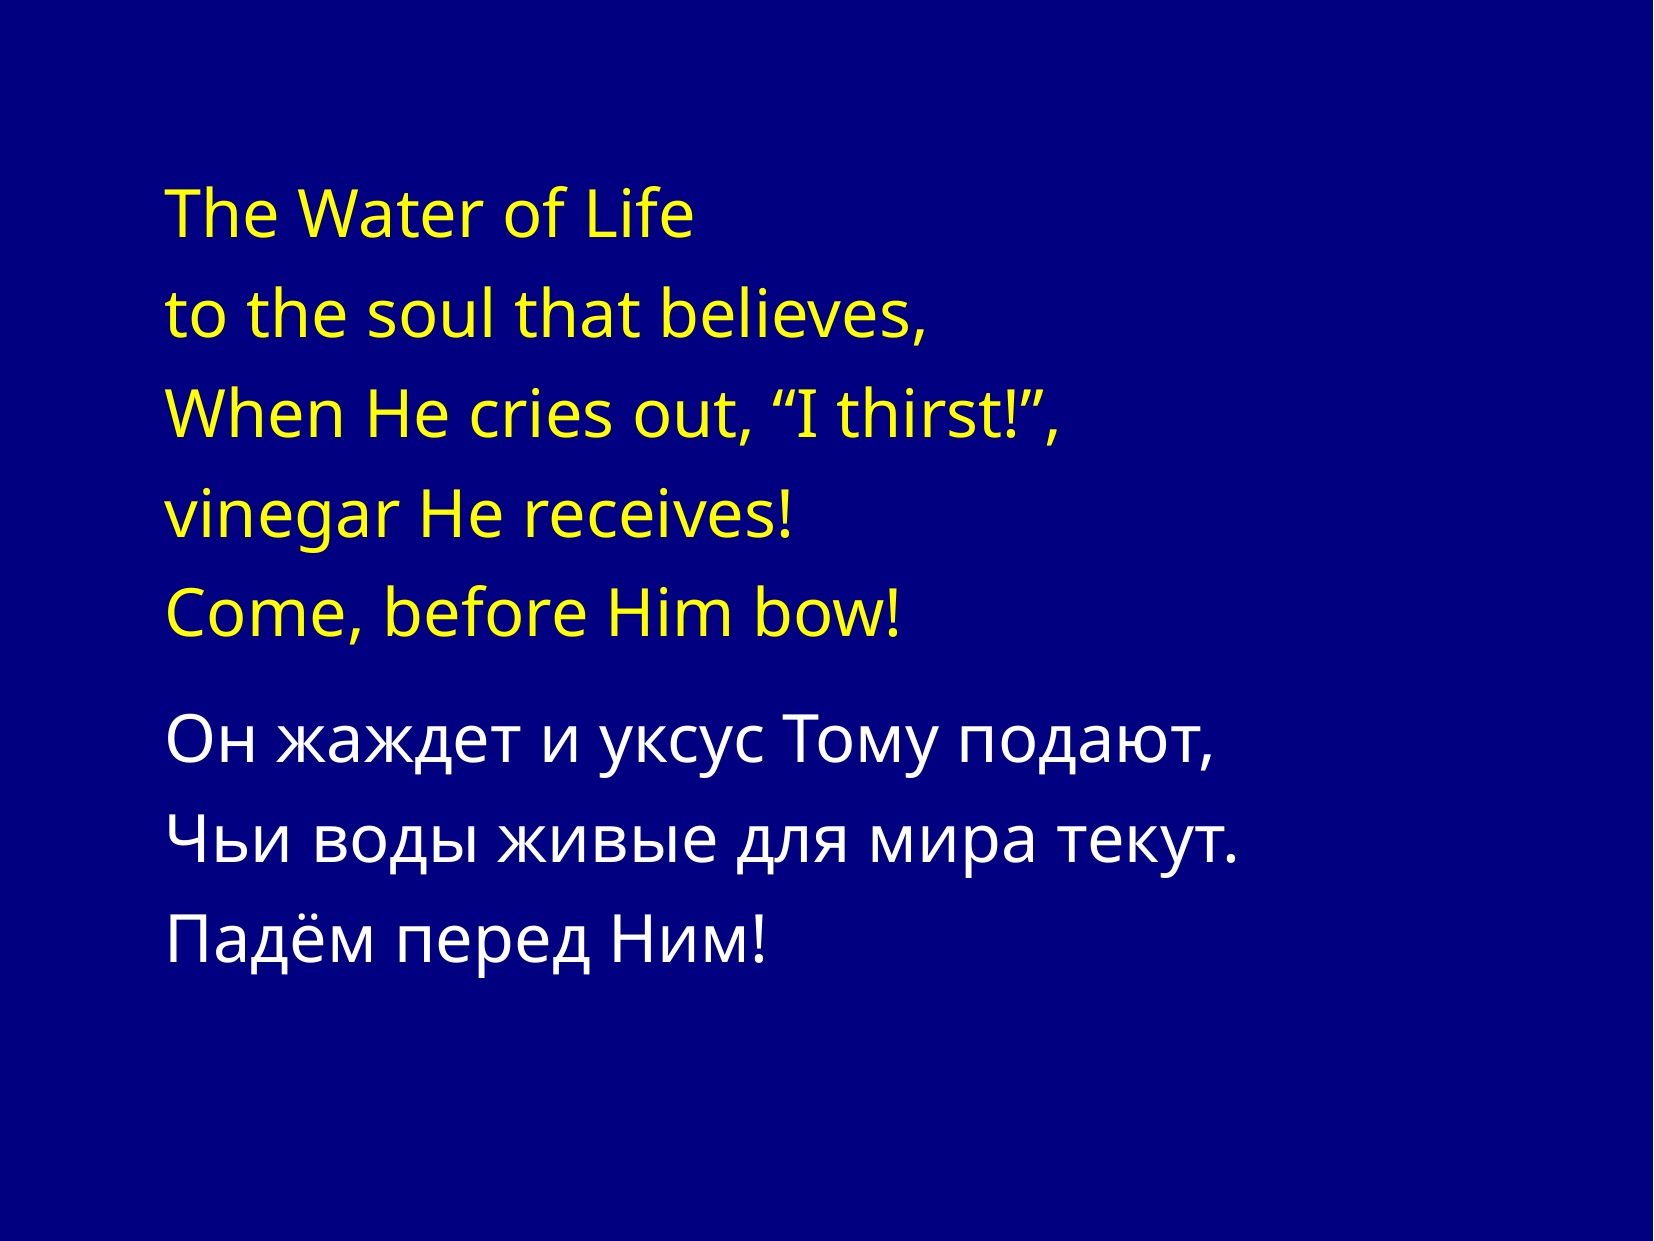

The Water of Life
	to the soul that believes,
	When He cries out, “I thirst!”,
	vinegar He receives!
	Come, before Him bow!
	Он жаждет и уксус Тому подают,
	Чьи воды живые для мира текут.
	Падём перед Ним!